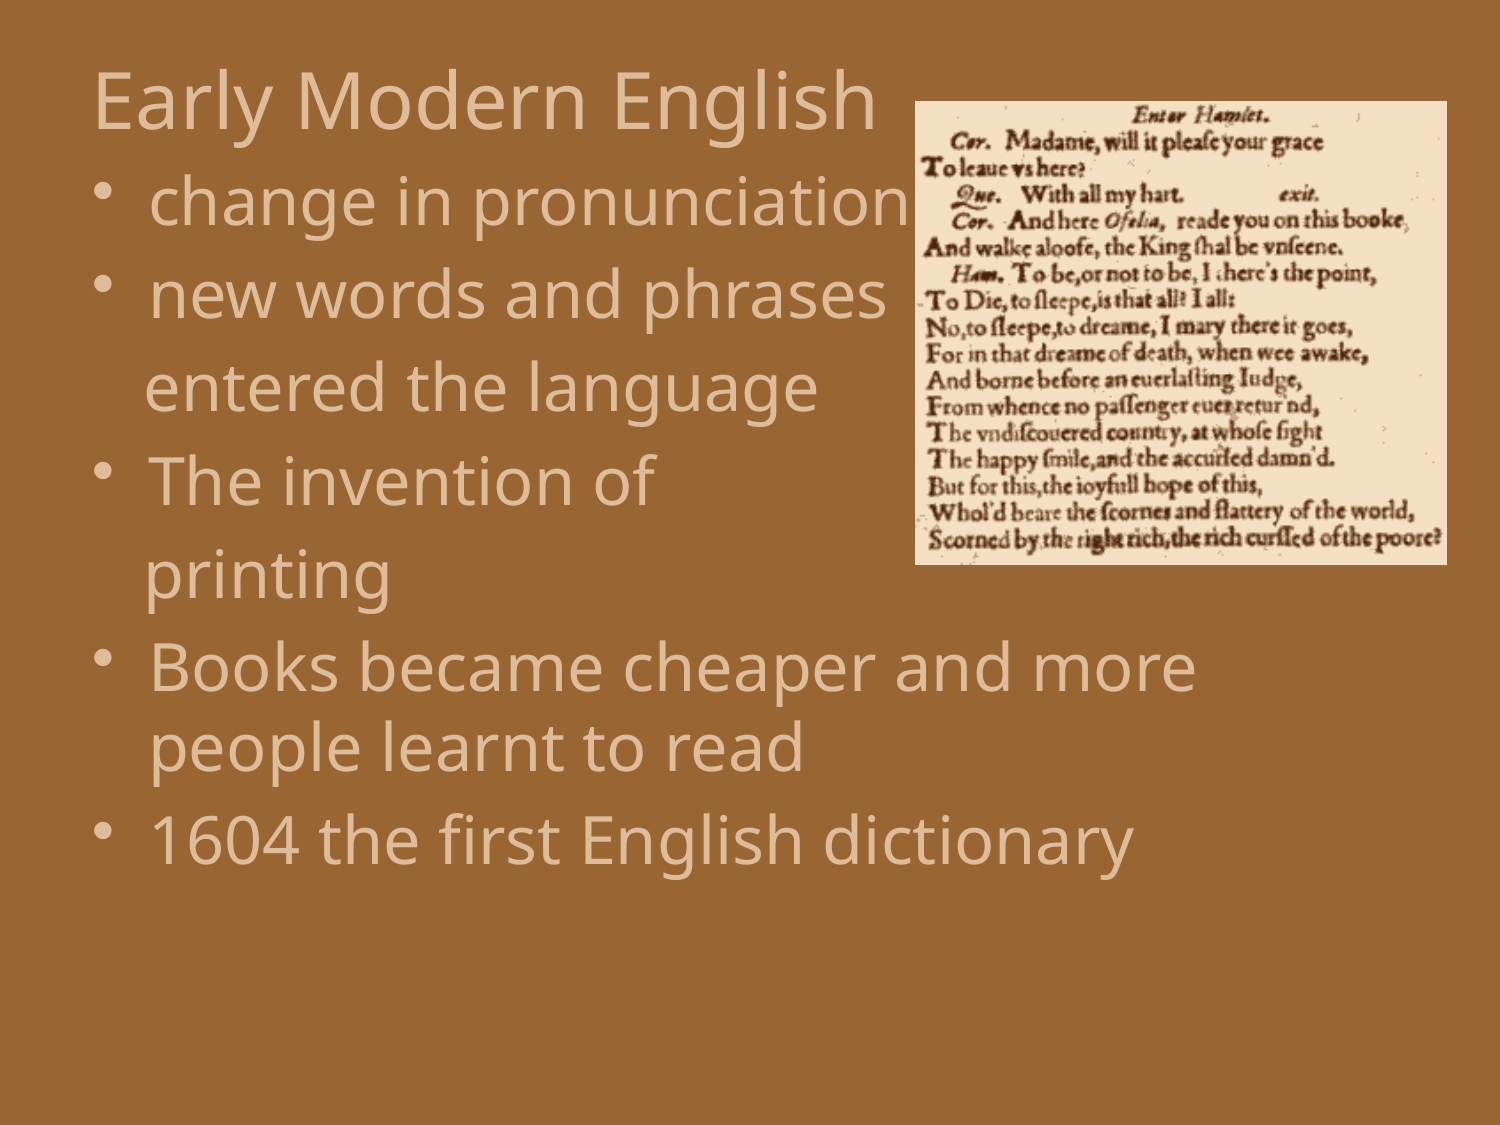

# Early Modern English
change in pronunciation
new words and phrases
 entered the language
The invention of
 printing
Books became cheaper and more people learnt to read
1604 the first English dictionary